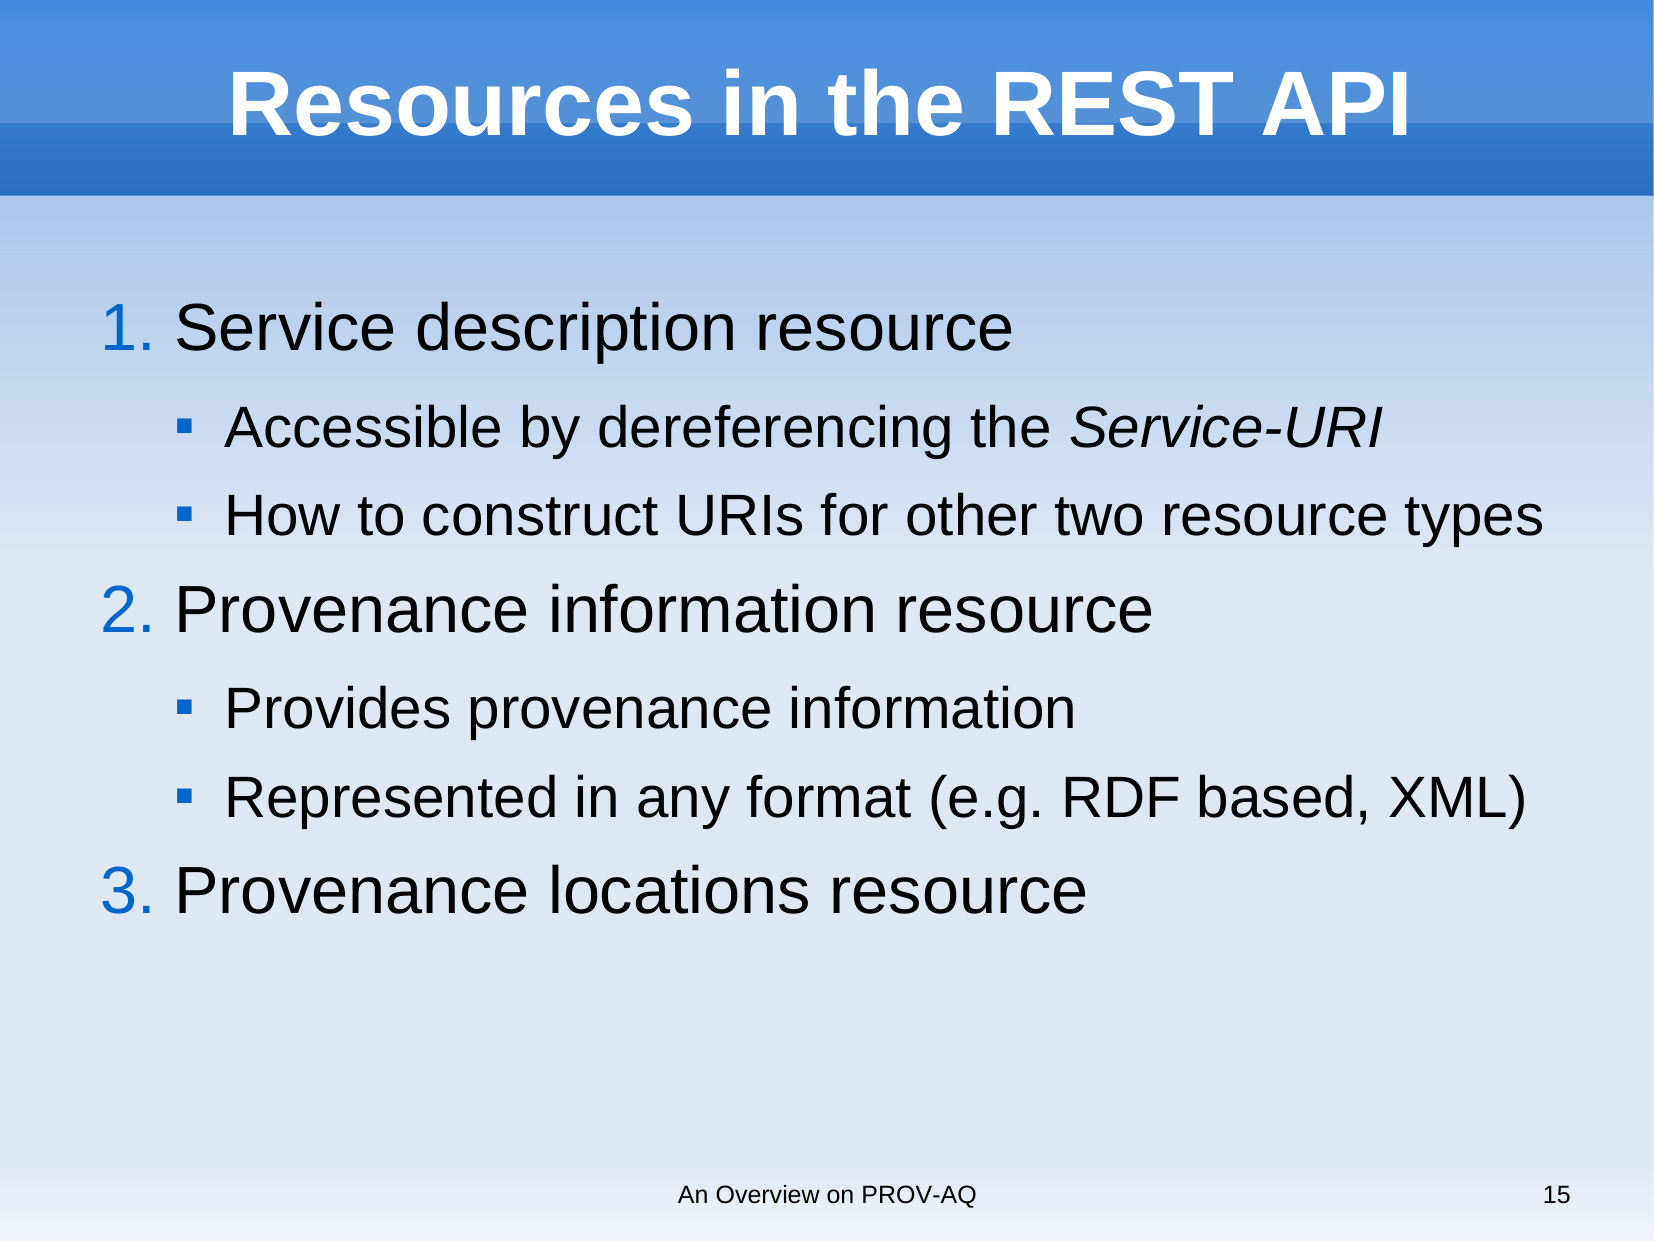

# Resources in the REST API
 Service description resource
Accessible by dereferencing the Service-URI
How to construct URIs for other two resource types
 Provenance information resource
Provides provenance information
Represented in any format (e.g. RDF based, XML)
 Provenance locations resource
An Overview on PROV-AQ
15